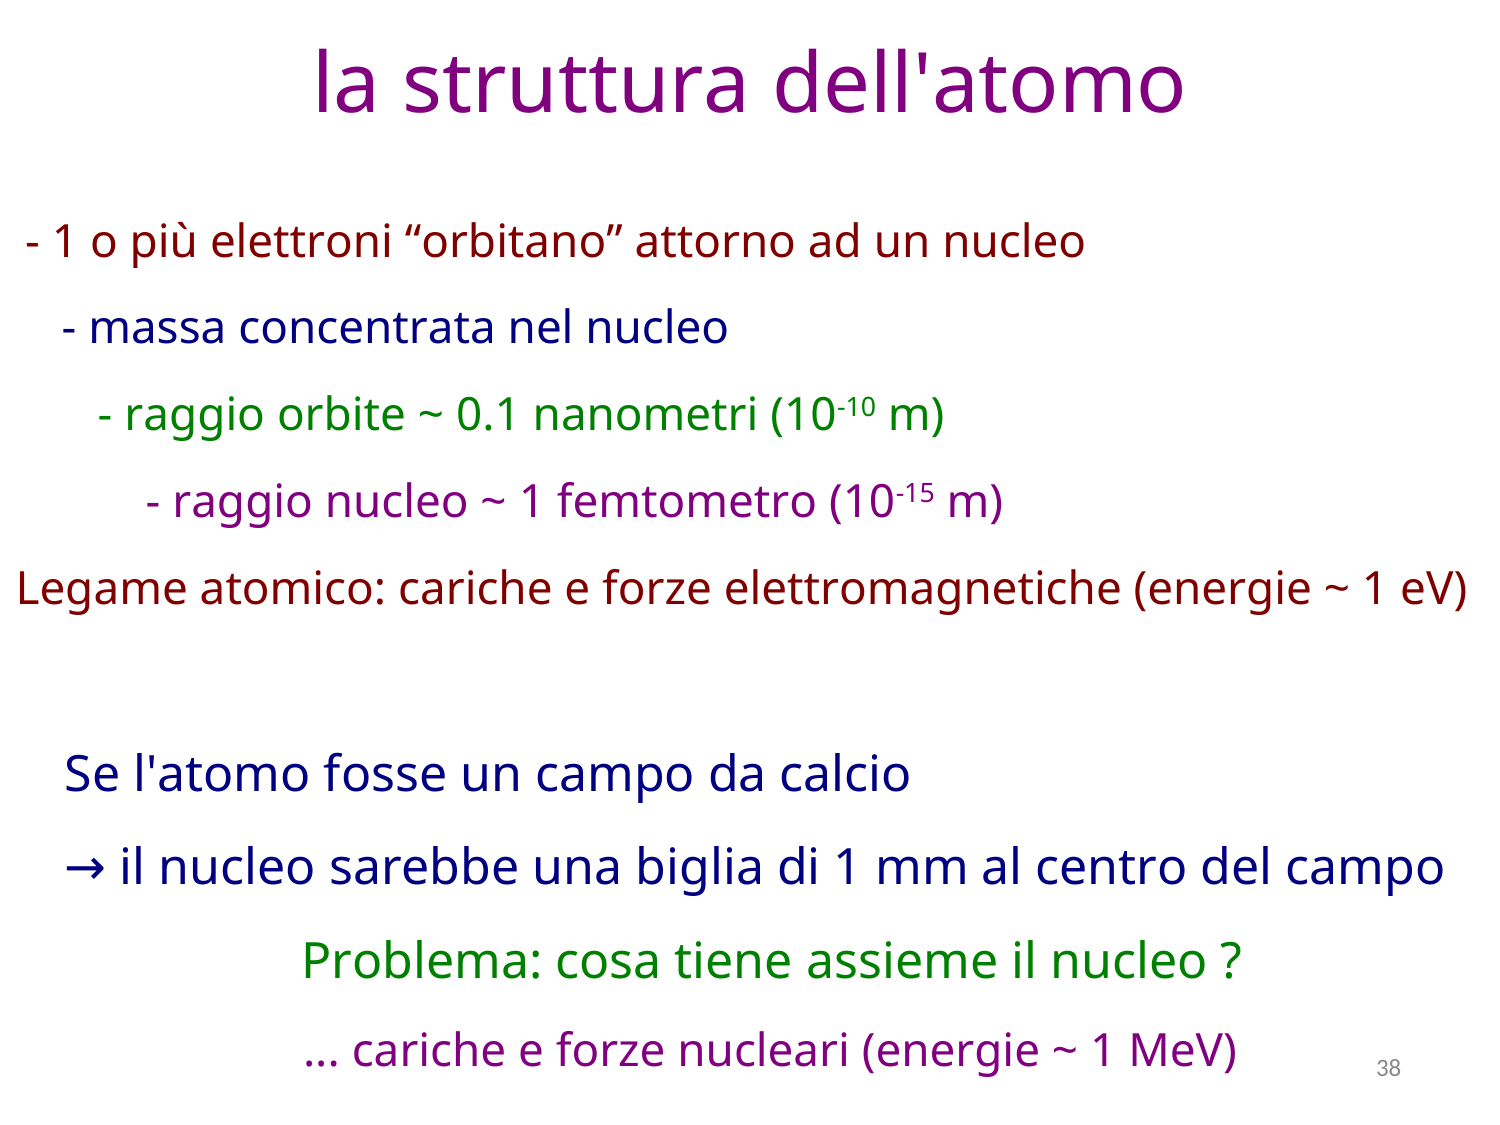

la struttura dell'atomo
- 1 o più elettroni “orbitano” attorno ad un nucleo
- massa concentrata nel nucleo
 - raggio orbite ~ 0.1 nanometri (10-10 m)
 - raggio nucleo ~ 1 femtometro (10-15 m)
Legame atomico: cariche e forze elettromagnetiche (energie ~ 1 eV)
Se l'atomo fosse un campo da calcio
→ il nucleo sarebbe una biglia di 1 mm al centro del campo
Problema: cosa tiene assieme il nucleo ?
... cariche e forze nucleari (energie ~ 1 MeV)
38